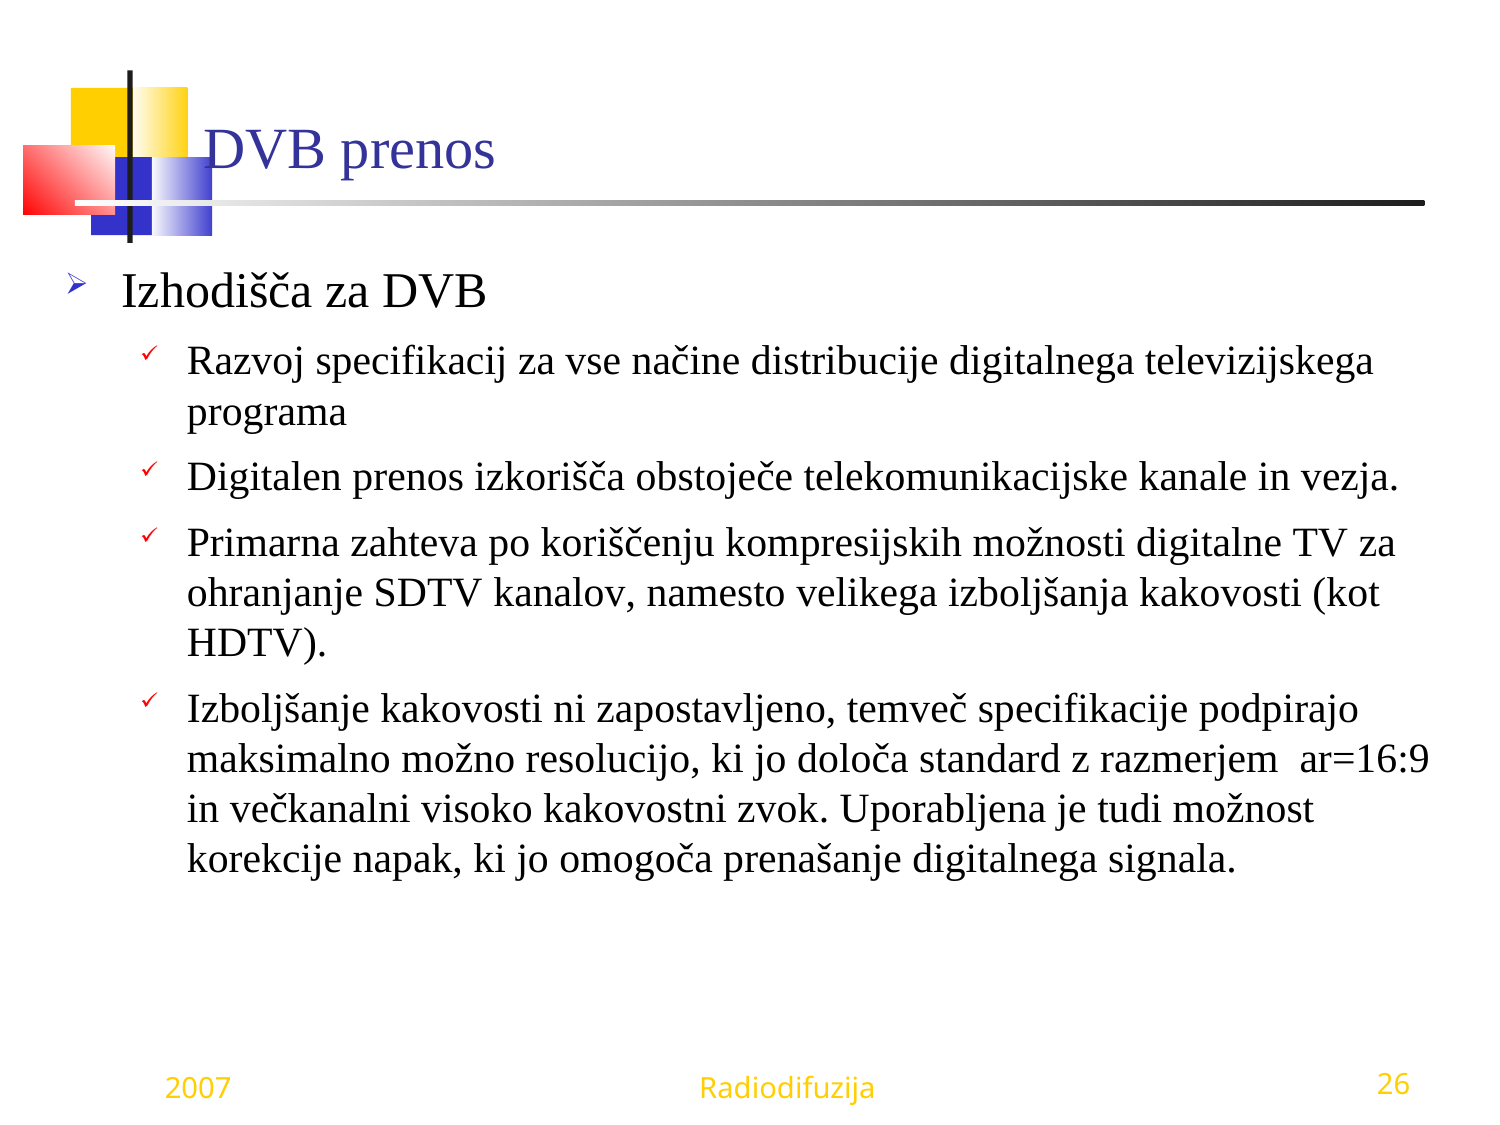

# DVB prenos
Izhodišča za DVB
Razvoj specifikacij za vse načine distribucije digitalnega televizijskega programa
Digitalen prenos izkorišča obstoječe telekomunikacijske kanale in vezja.
Primarna zahteva po koriščenju kompresijskih možnosti digitalne TV za ohranjanje SDTV kanalov, namesto velikega izboljšanja kakovosti (kot HDTV).
Izboljšanje kakovosti ni zapostavljeno, temveč specifikacije podpirajo maksimalno možno resolucijo, ki jo določa standard z razmerjem ar=16:9 in večkanalni visoko kakovostni zvok. Uporabljena je tudi možnost korekcije napak, ki jo omogoča prenašanje digitalnega signala.
2007
Radiodifuzija